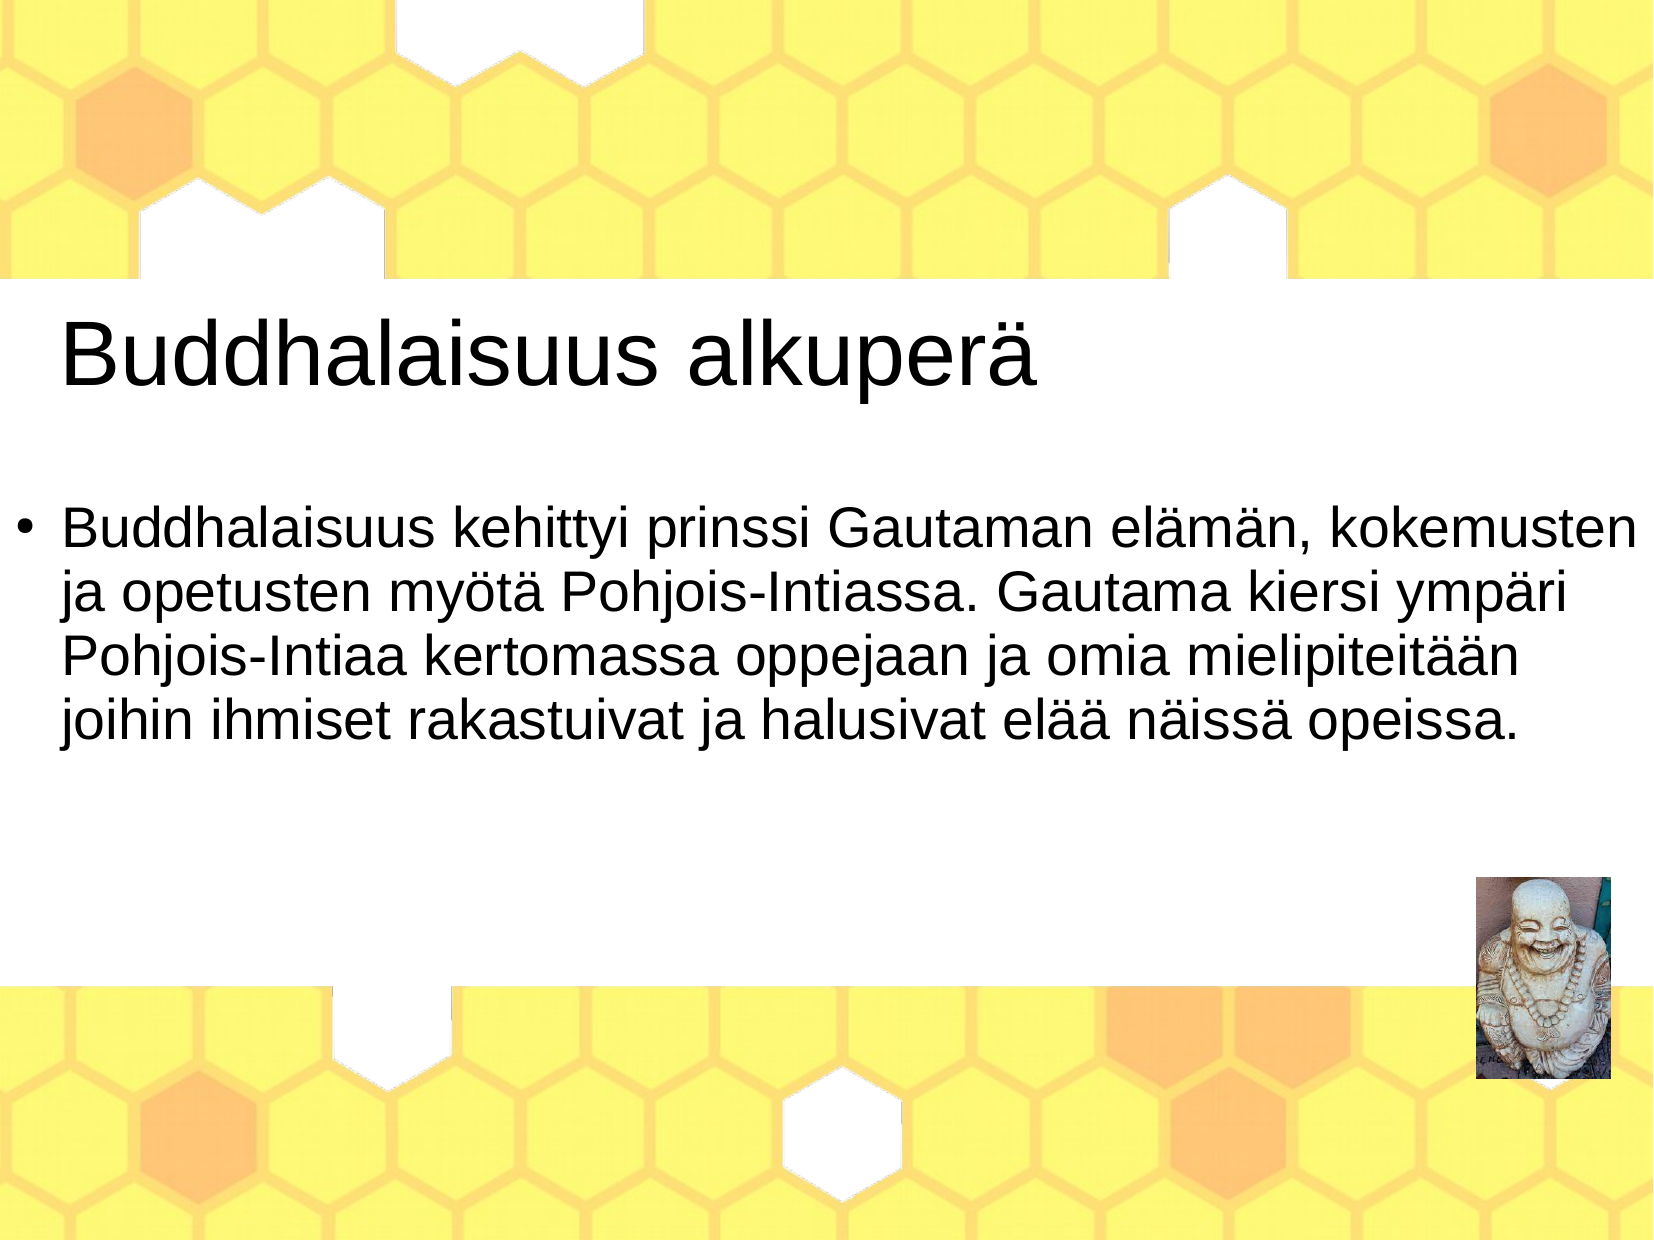

# Buddhalaisuus alkuperä
Buddhalaisuus kehittyi prinssi Gautaman elämän, kokemusten ja opetusten myötä Pohjois-Intiassa. Gautama kiersi ympäri Pohjois-Intiaa kertomassa oppejaan ja omia mielipiteitään joihin ihmiset rakastuivat ja halusivat elää näissä opeissa.